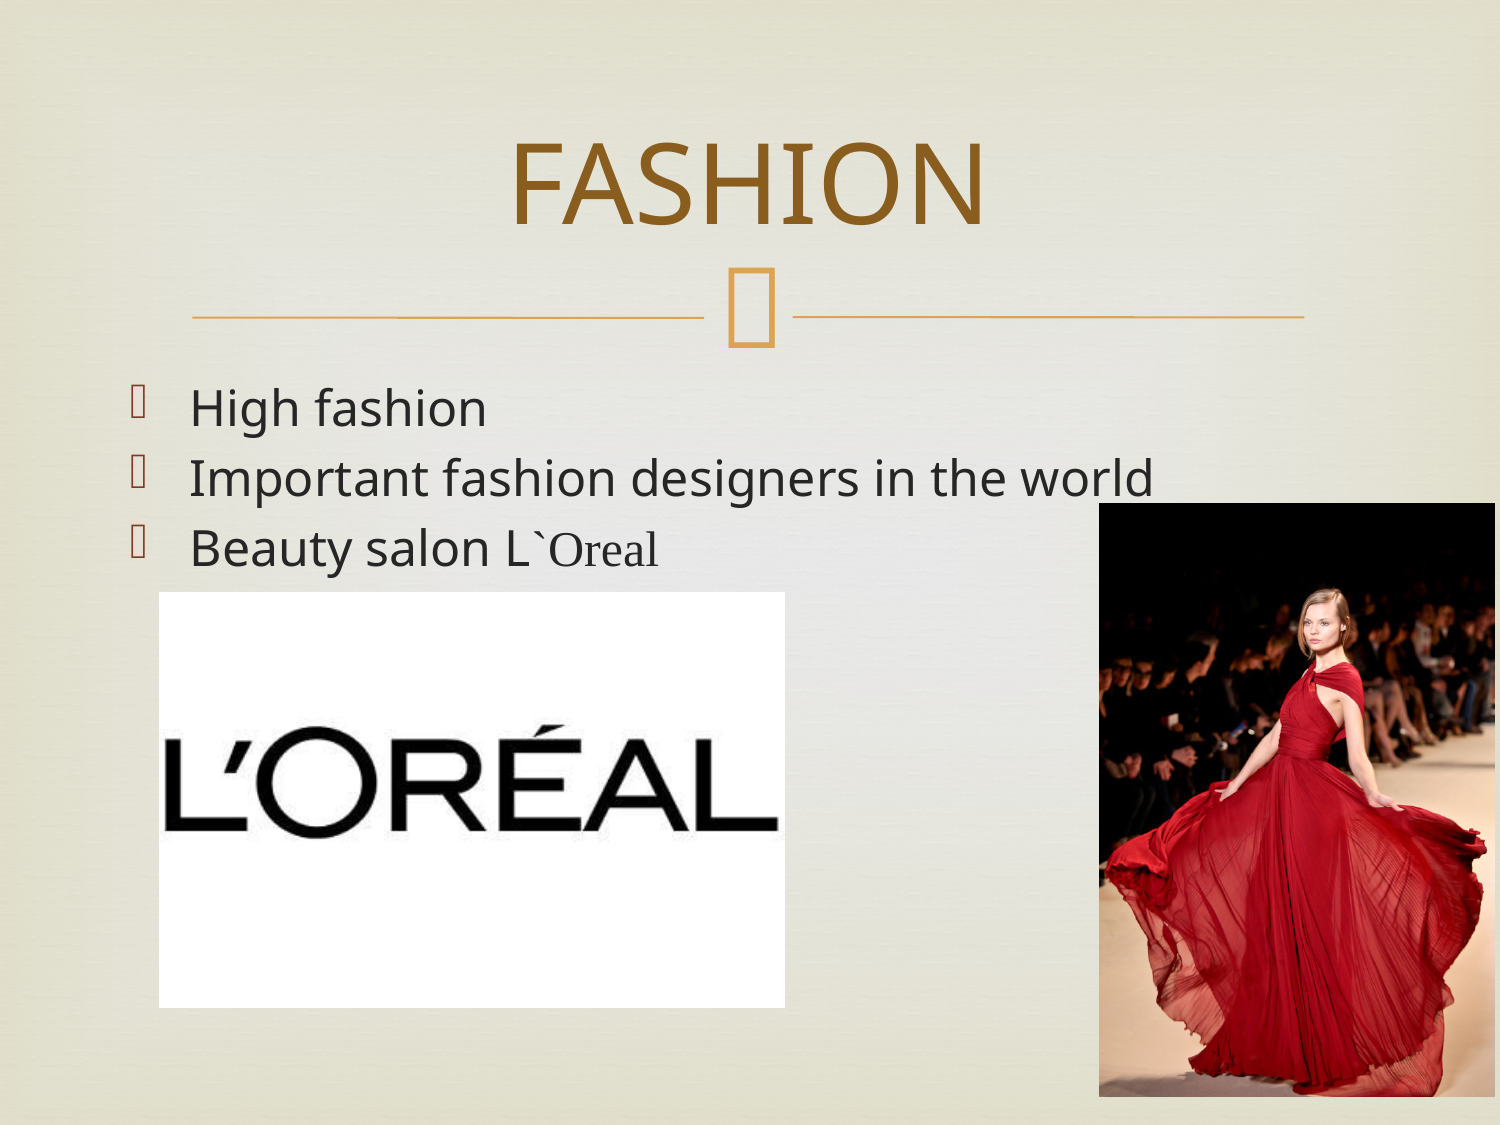

FASHION
# High fashion
Important fashion designers in the world
Beauty salon L`Oreal